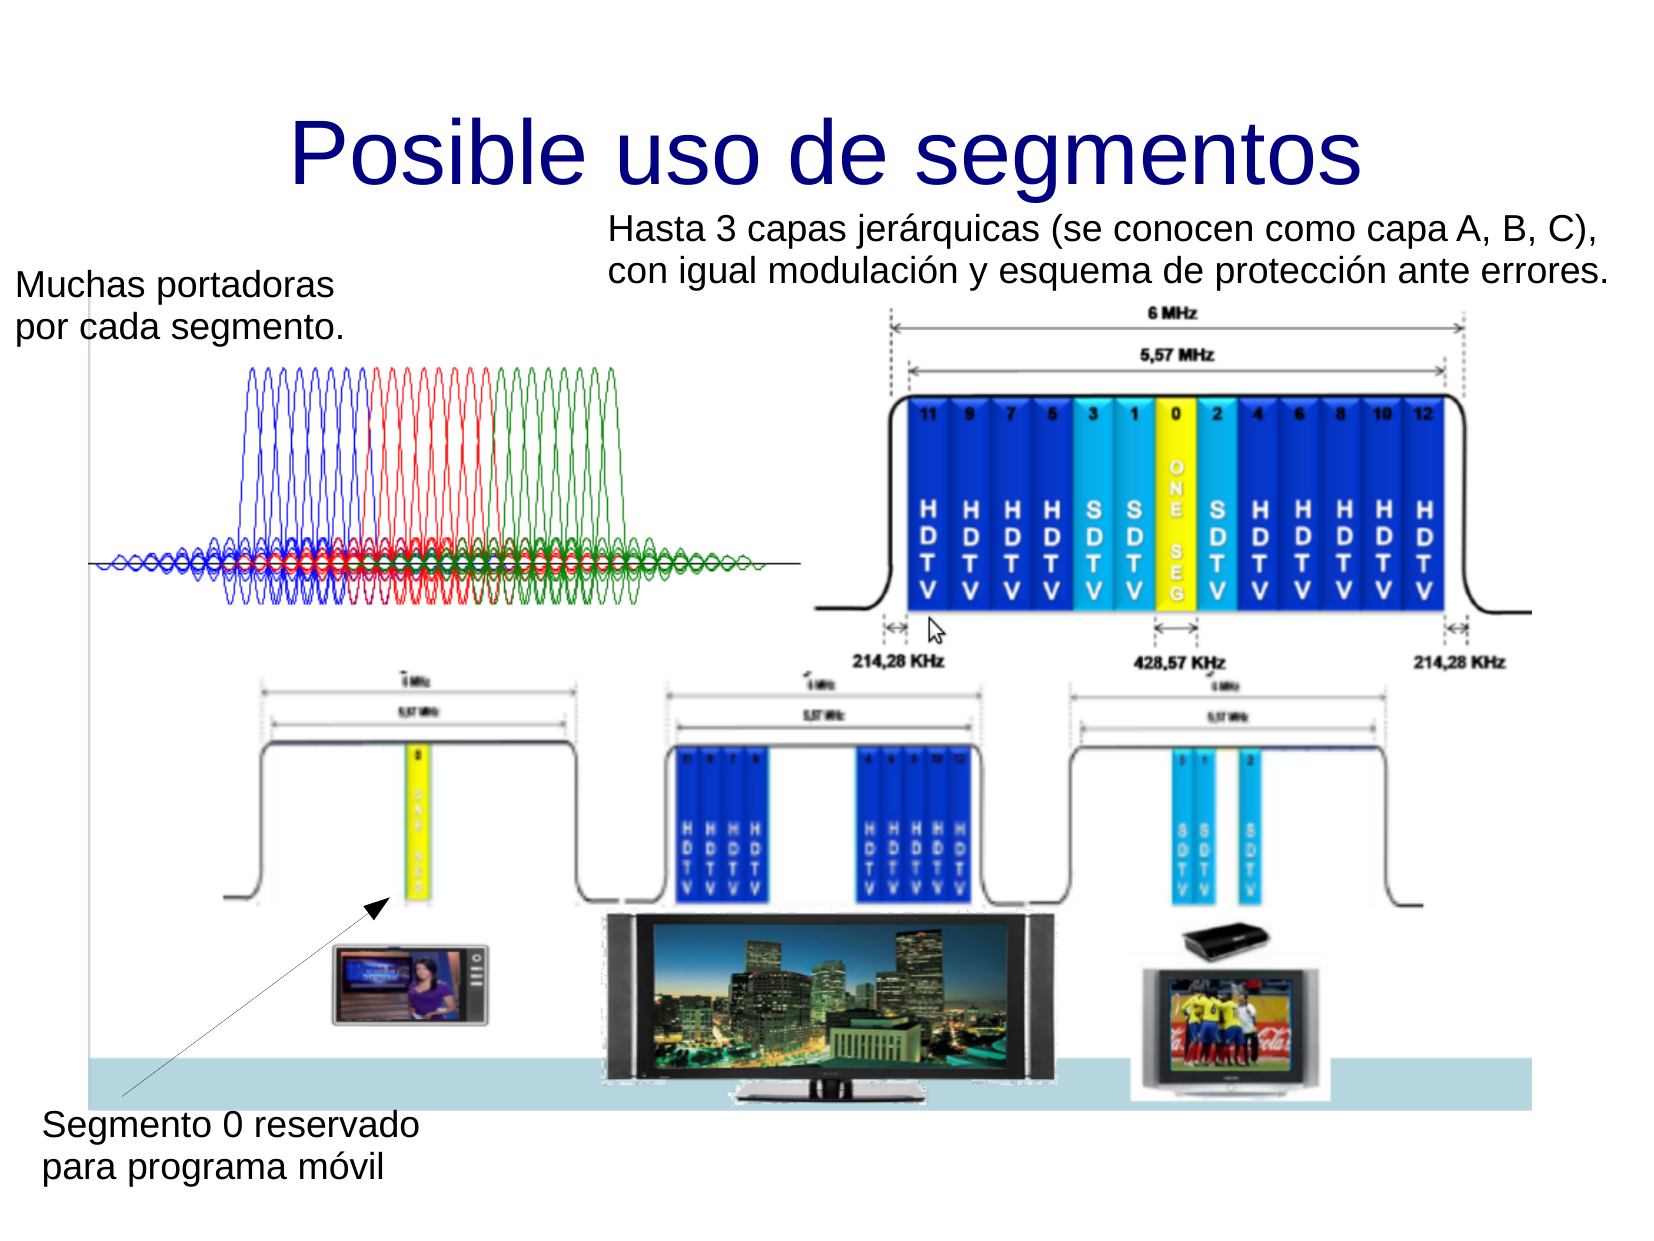

# Posible uso de segmentos
Hasta 3 capas jerárquicas (se conocen como capa A, B, C), con igual modulación y esquema de protección ante errores.
Muchas portadoras
por cada segmento.
Segmento 0 reservado
para programa móvil